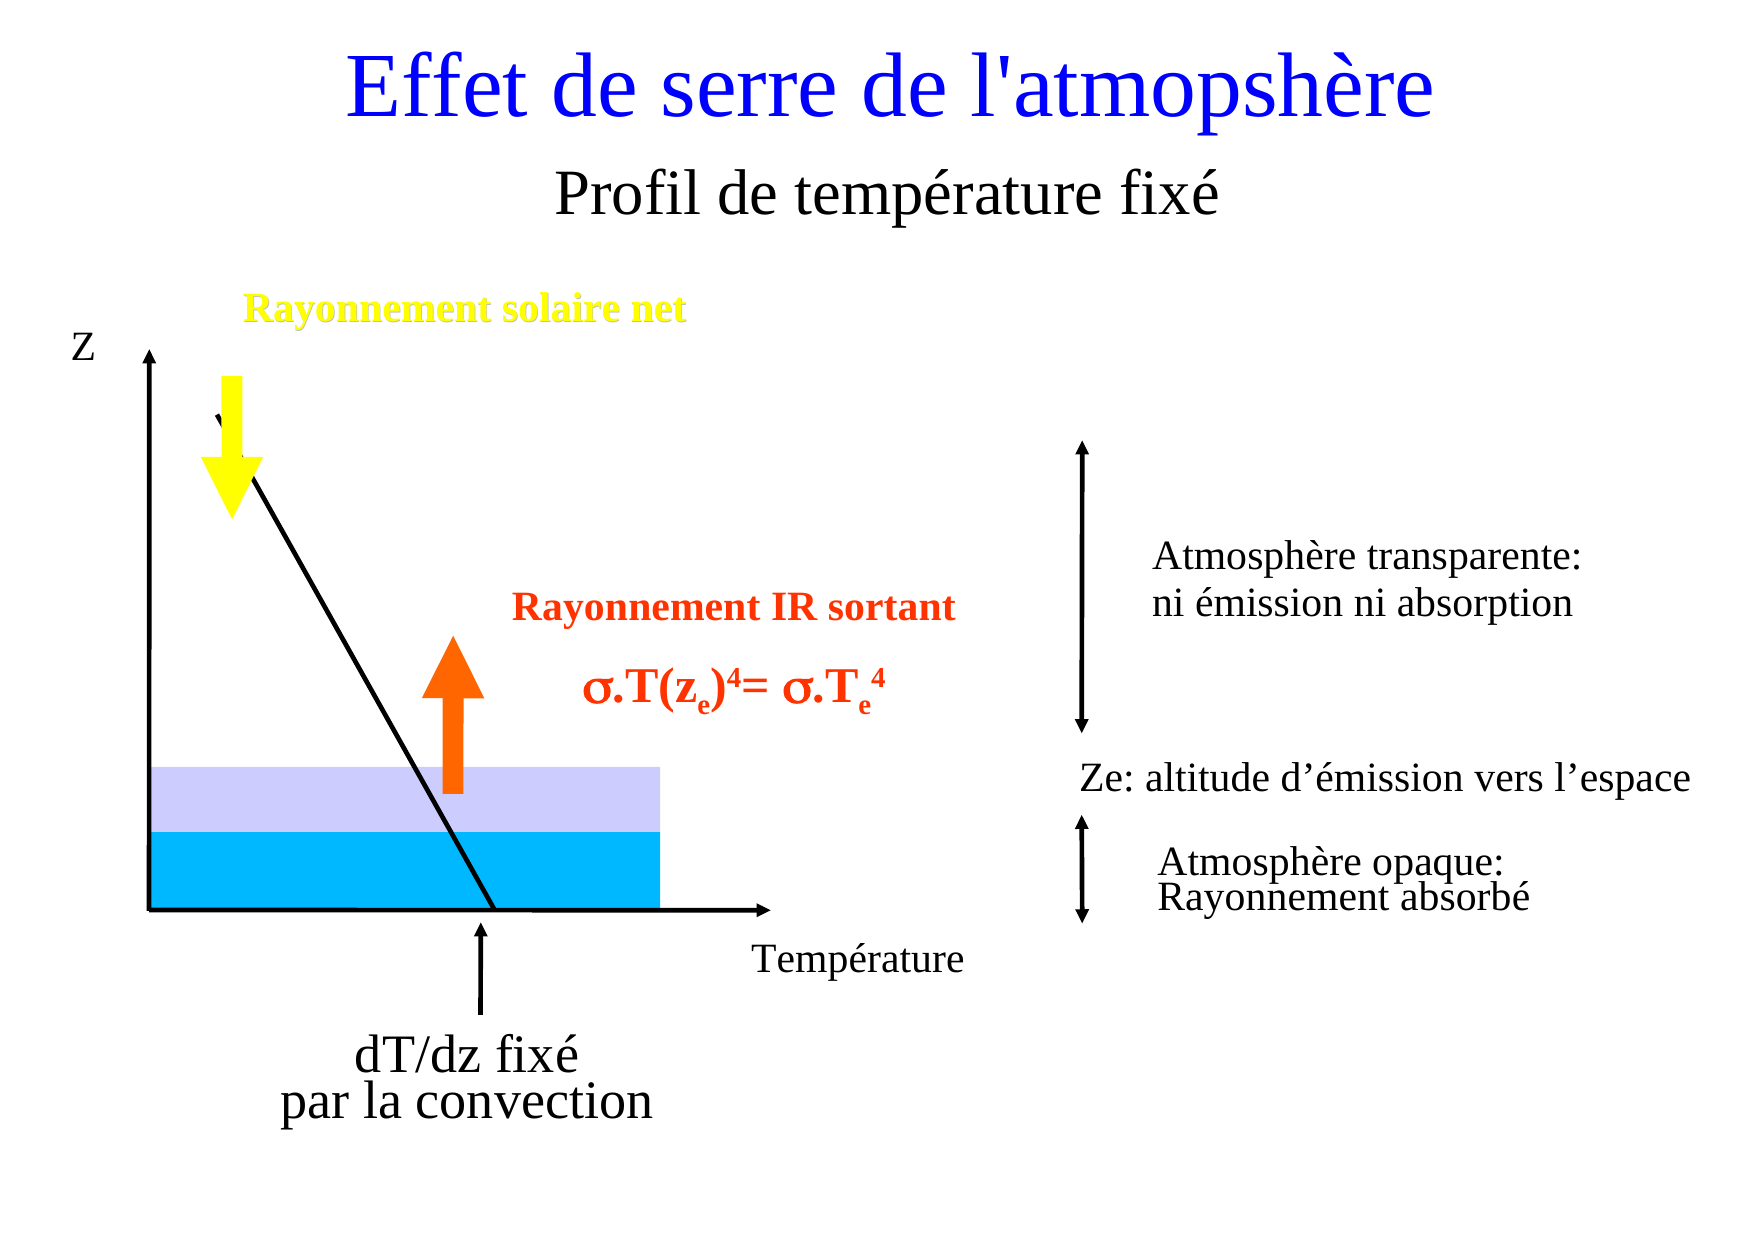

Effet de serre de l'atmopshère
Profil de température fixé
Rayonnement solaire net
Z
Atmosphère transparente:
ni émission ni absorption
Rayonnement IR sortant
.T(ze)4= .Te4
Ze: altitude d’émission vers l’espace
Atmosphère opaque:
Rayonnement absorbé
Température
dT/dz fixé
par la convection